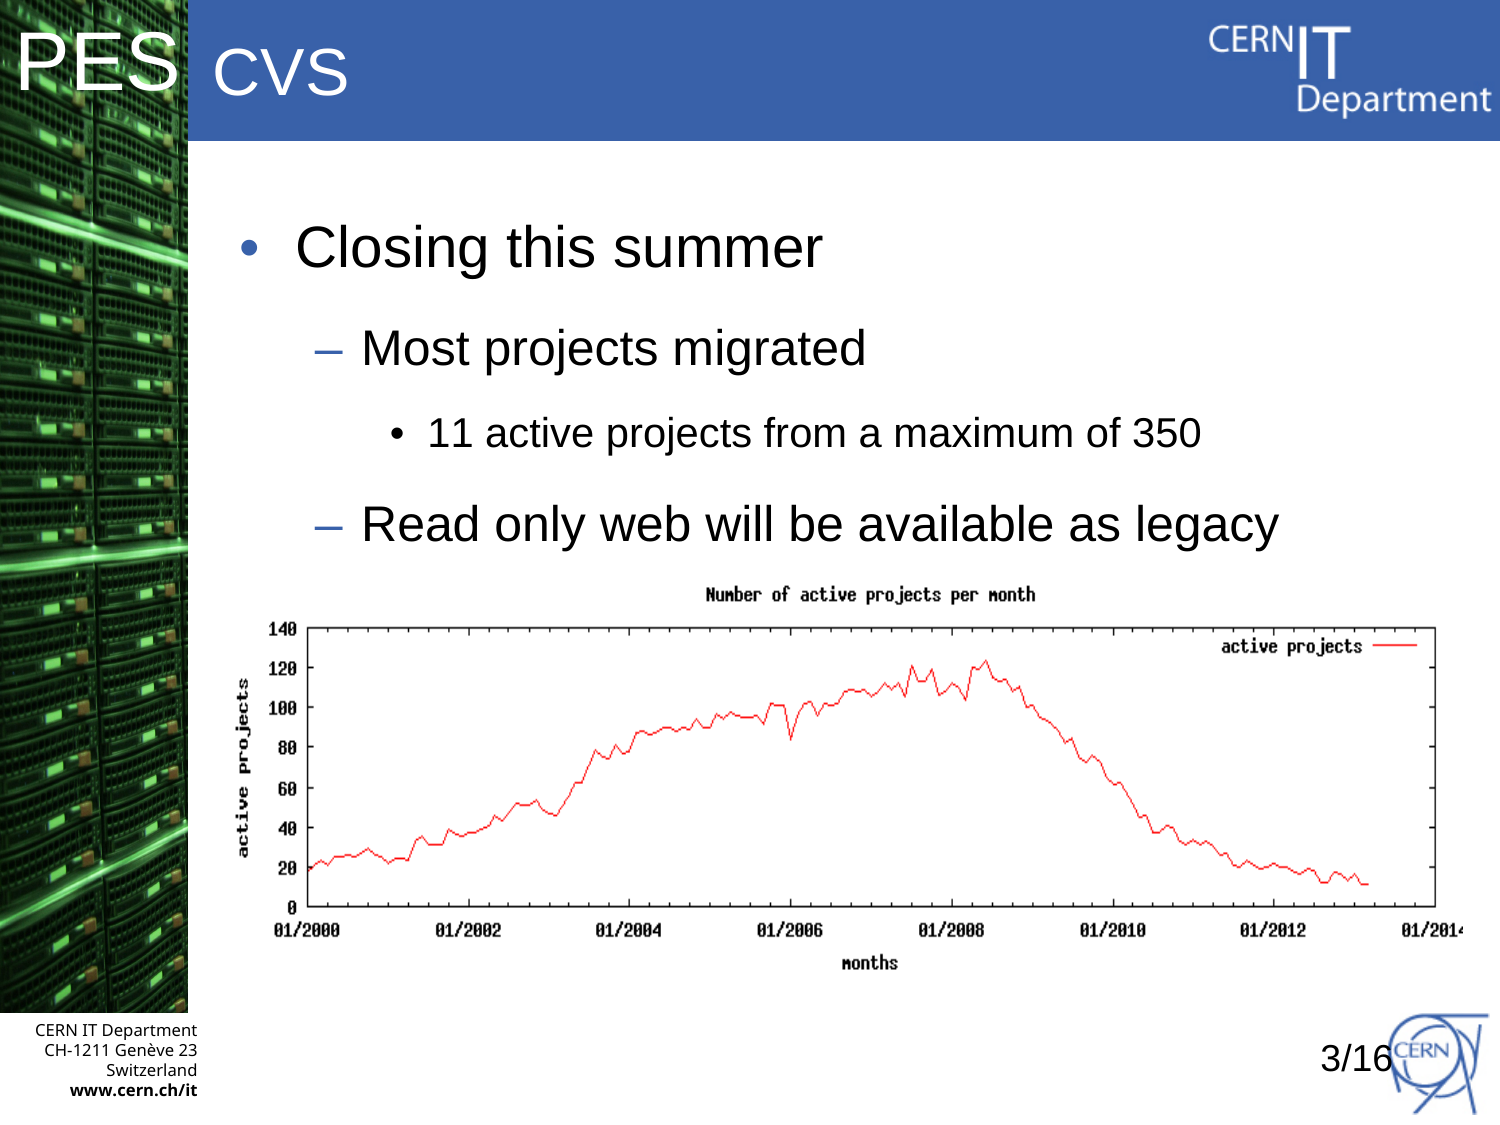

# CVS
Closing this summer
Most projects migrated
11 active projects from a maximum of 350
Read only web will be available as legacy
3/16